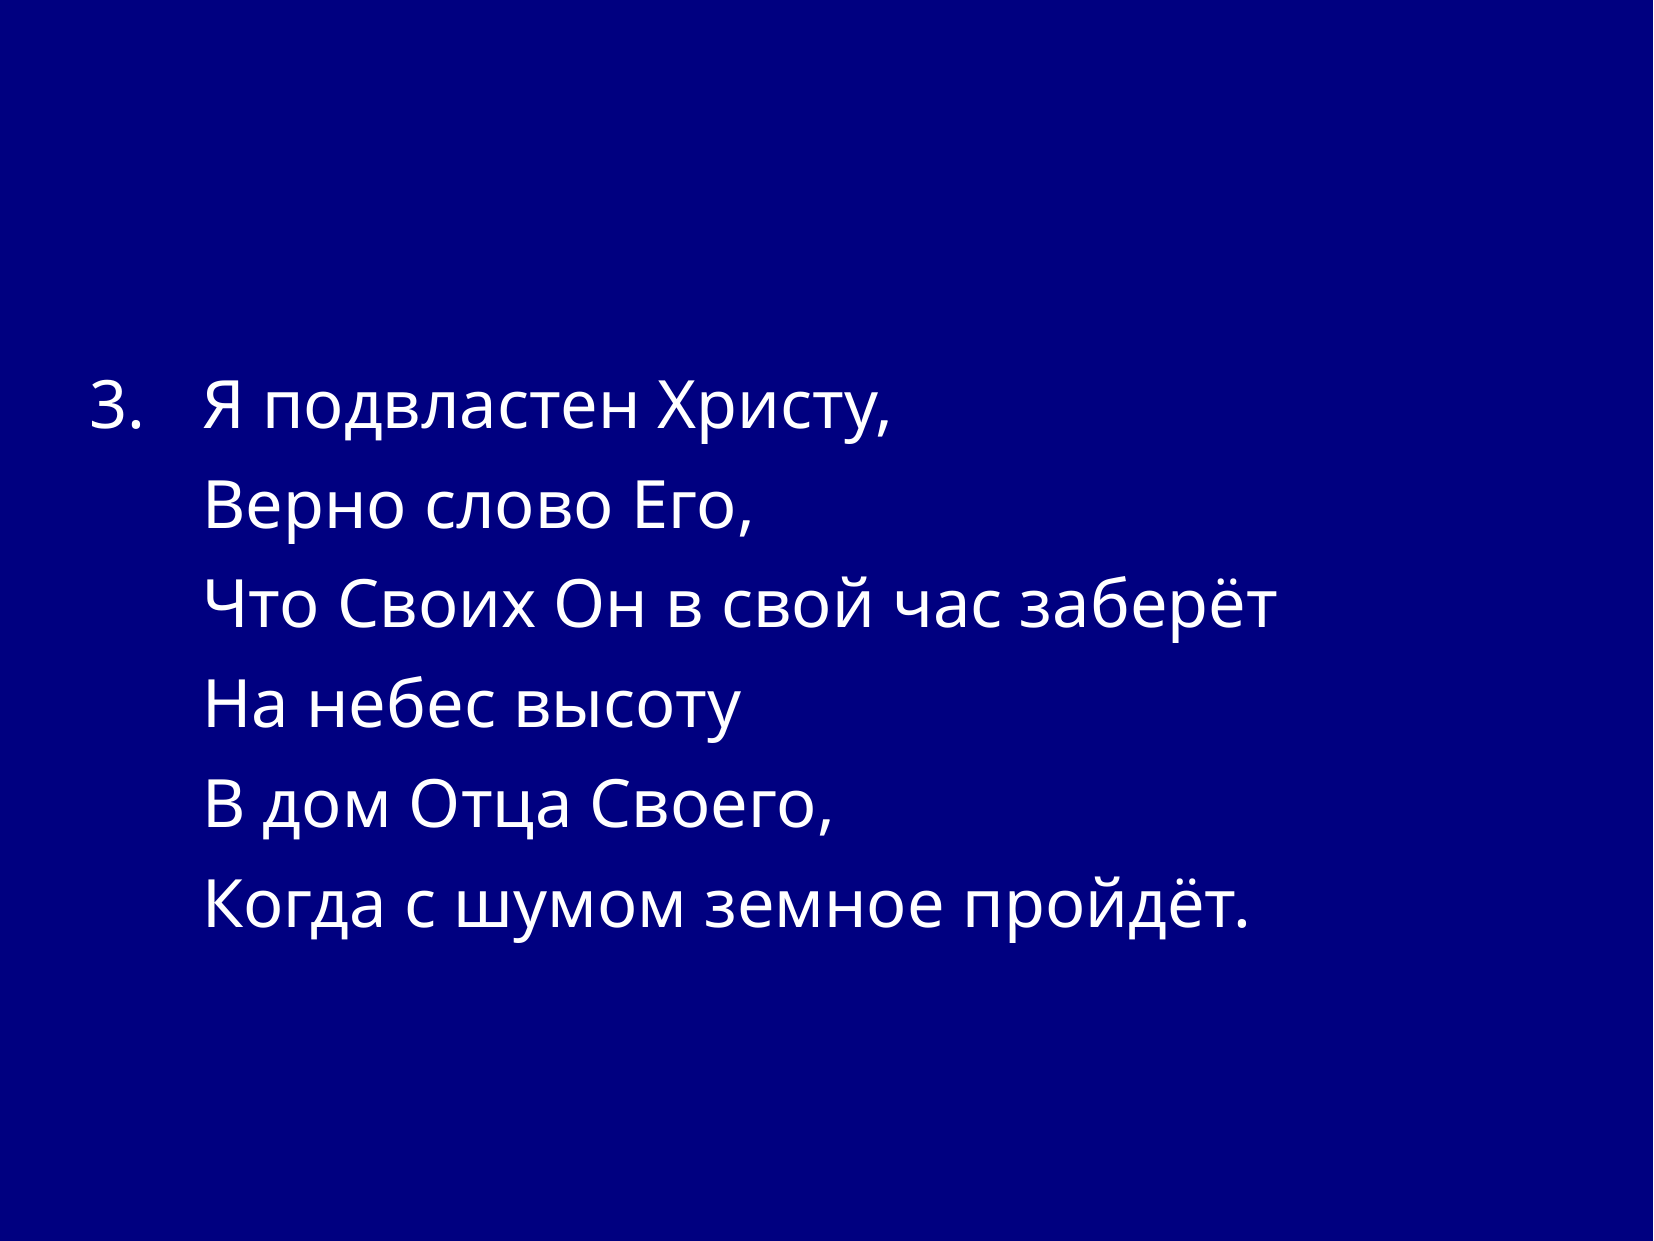

3.	Я подвластен Христу,
	Верно слово Его,
	Что Своих Он в свой час заберёт
	На небес высоту
	В дом Отца Своего,
	Когда с шумом земное пройдёт.